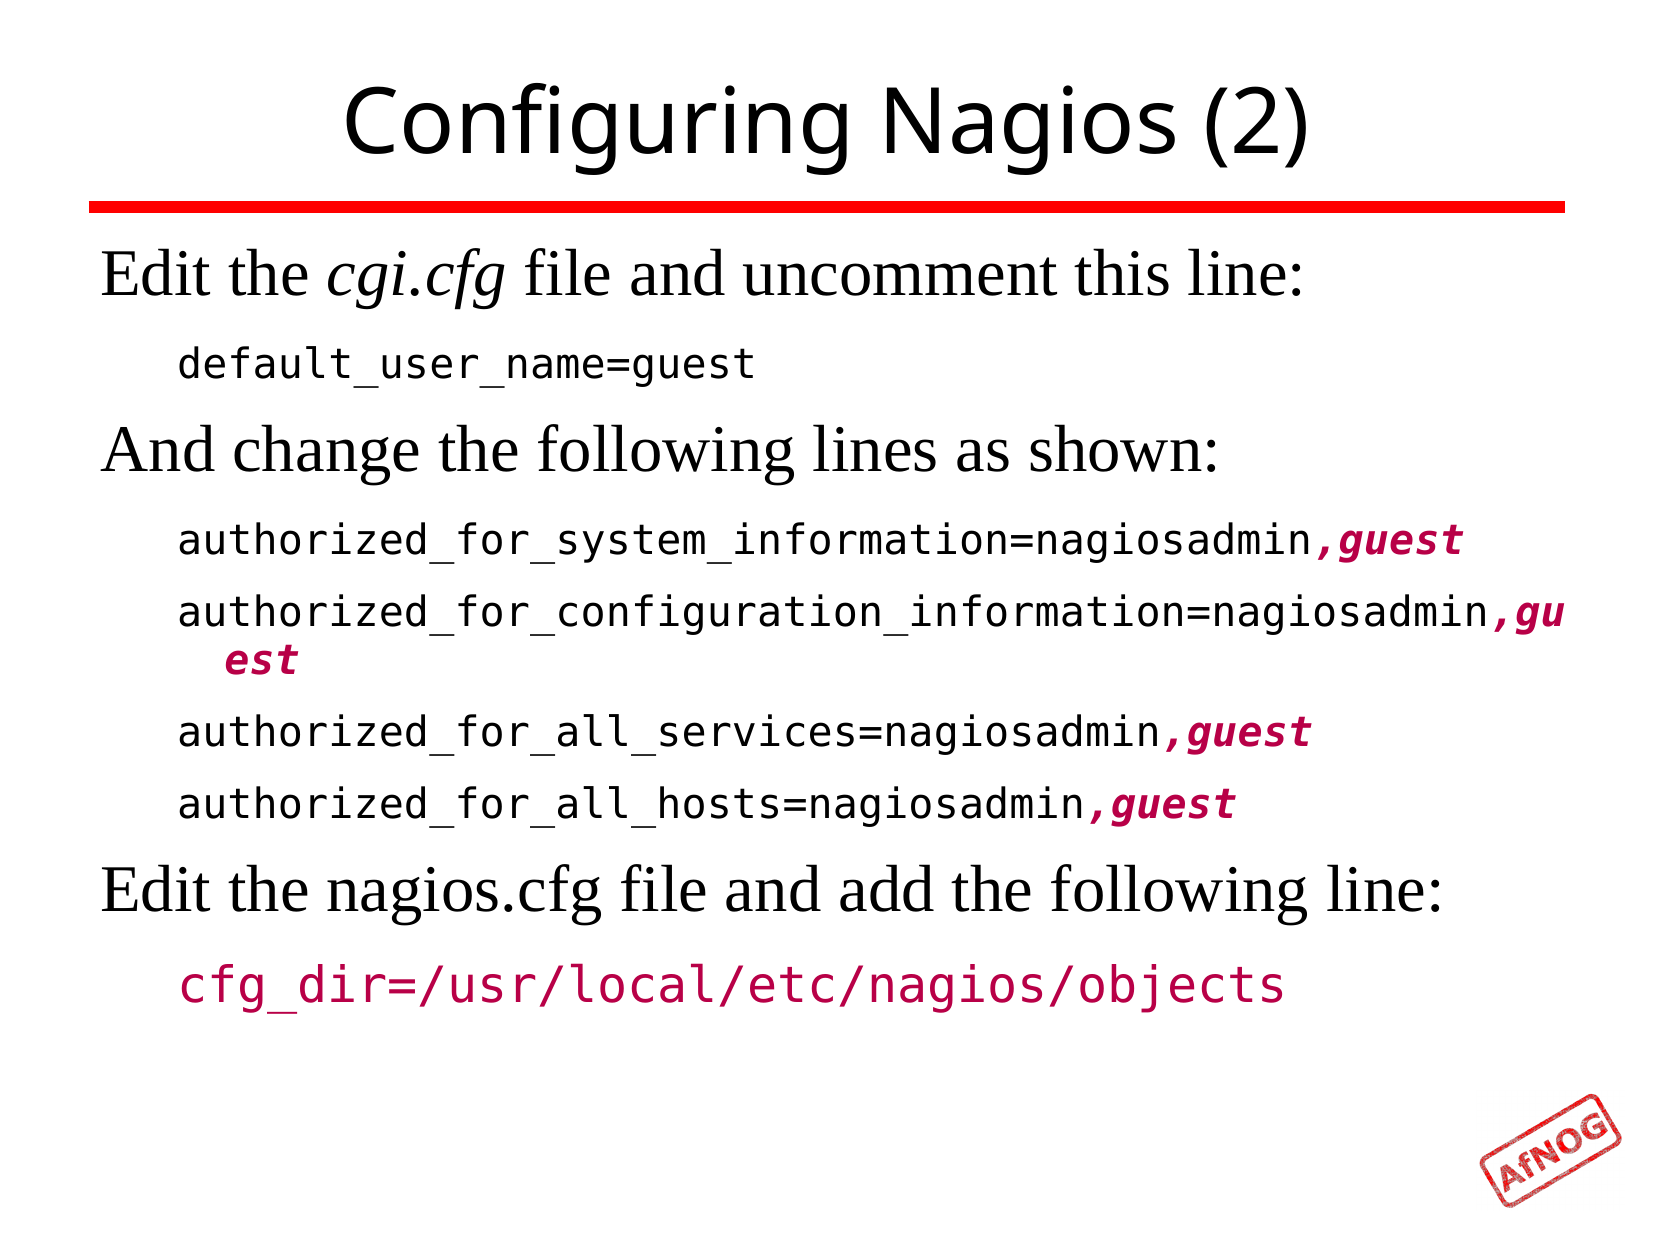

# Configuring Nagios (2)
Edit the cgi.cfg file and uncomment this line:
default_user_name=guest
And change the following lines as shown:
authorized_for_system_information=nagiosadmin,guest
authorized_for_configuration_information=nagiosadmin,guest
authorized_for_all_services=nagiosadmin,guest
authorized_for_all_hosts=nagiosadmin,guest
Edit the nagios.cfg file and add the following line:
cfg_dir=/usr/local/etc/nagios/objects